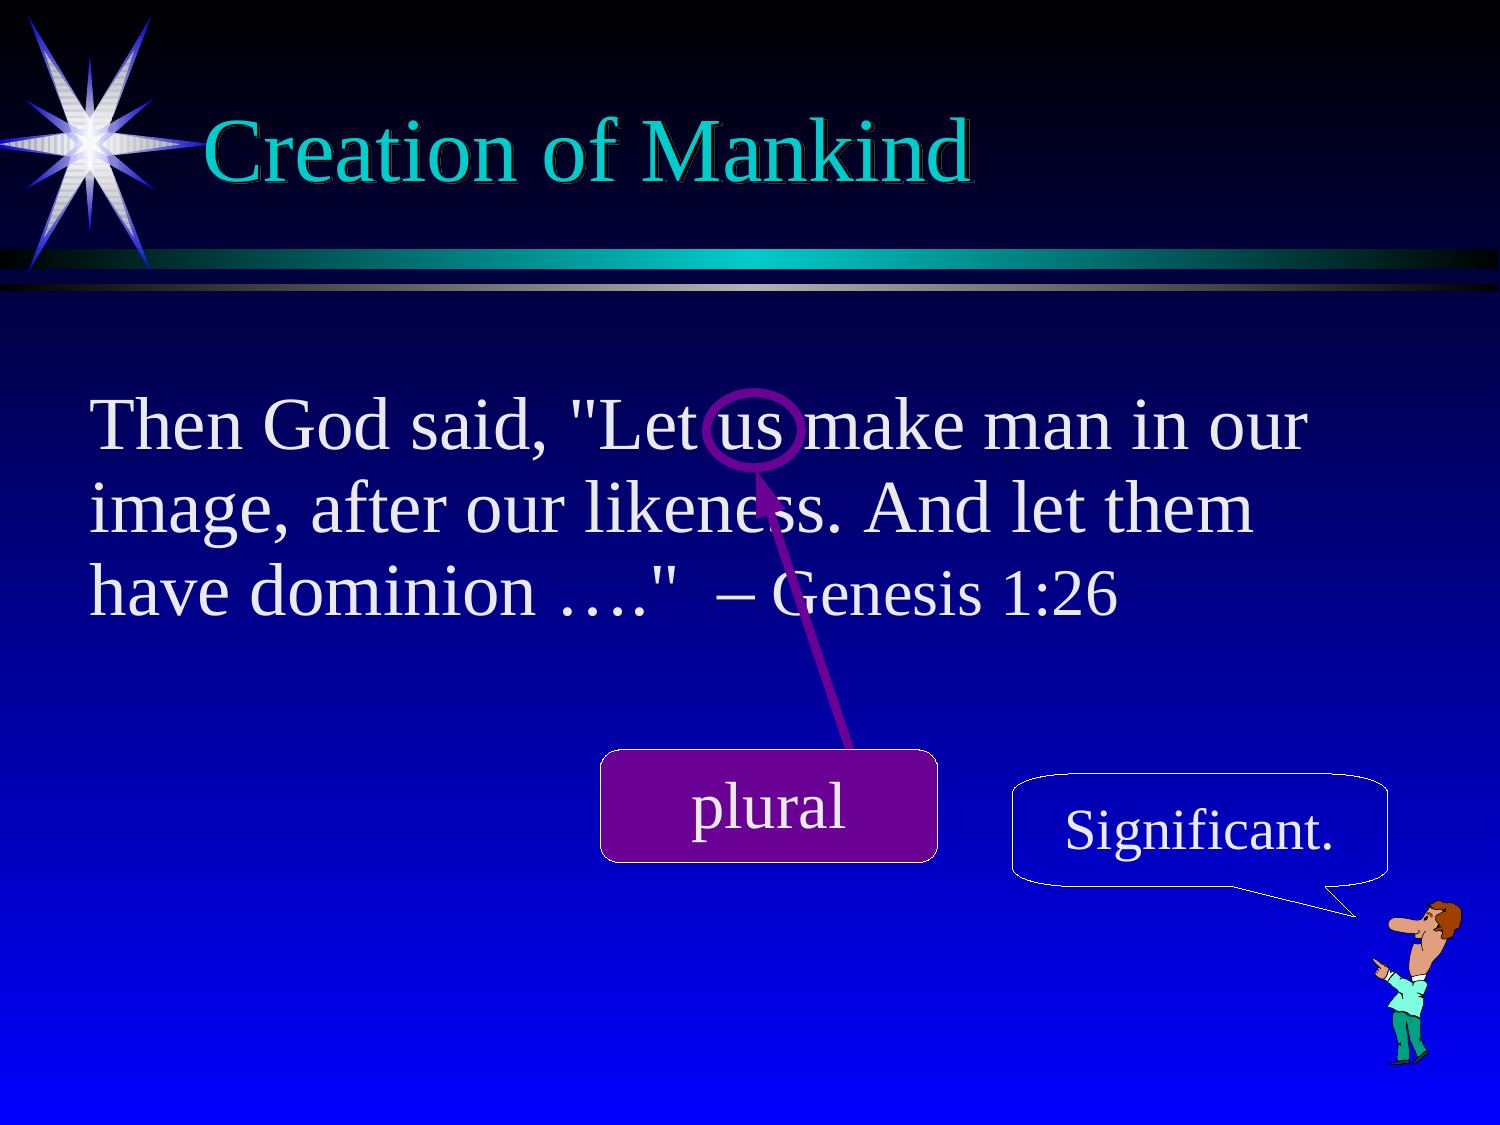

# Creation of Mankind
Then God said, "Let us make man in our image, after our likeness. And let them have dominion …." – Genesis 1:26
plural
Significant.